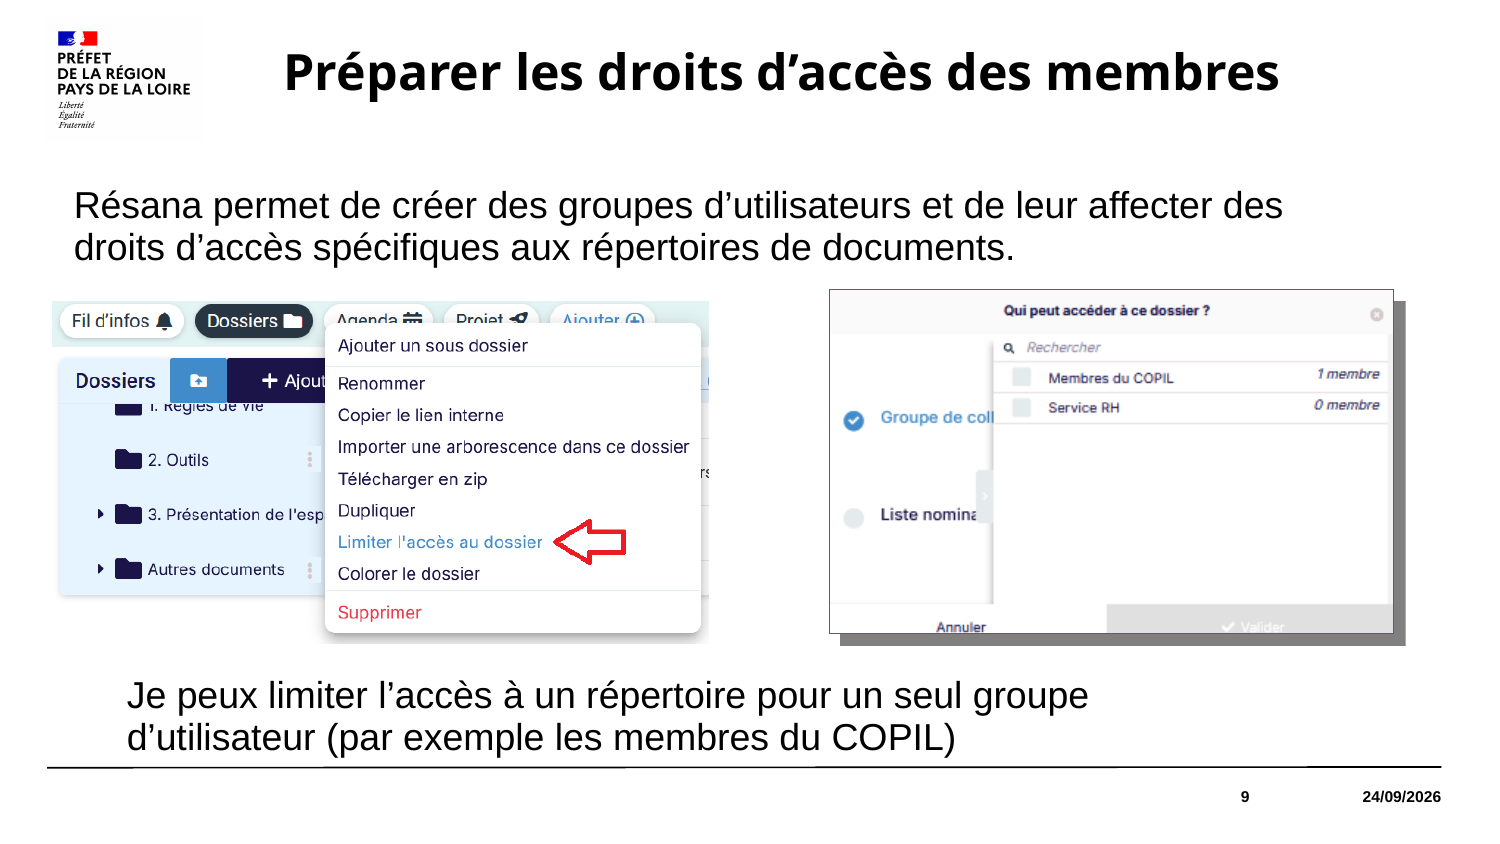

# Préparer les droits d’accès des membres
Résana permet de créer des groupes d’utilisateurs et de leur affecter des droits d’accès spécifiques aux répertoires de documents.
Je peux limiter l’accès à un répertoire pour un seul groupe d’utilisateur (par exemple les membres du COPIL)